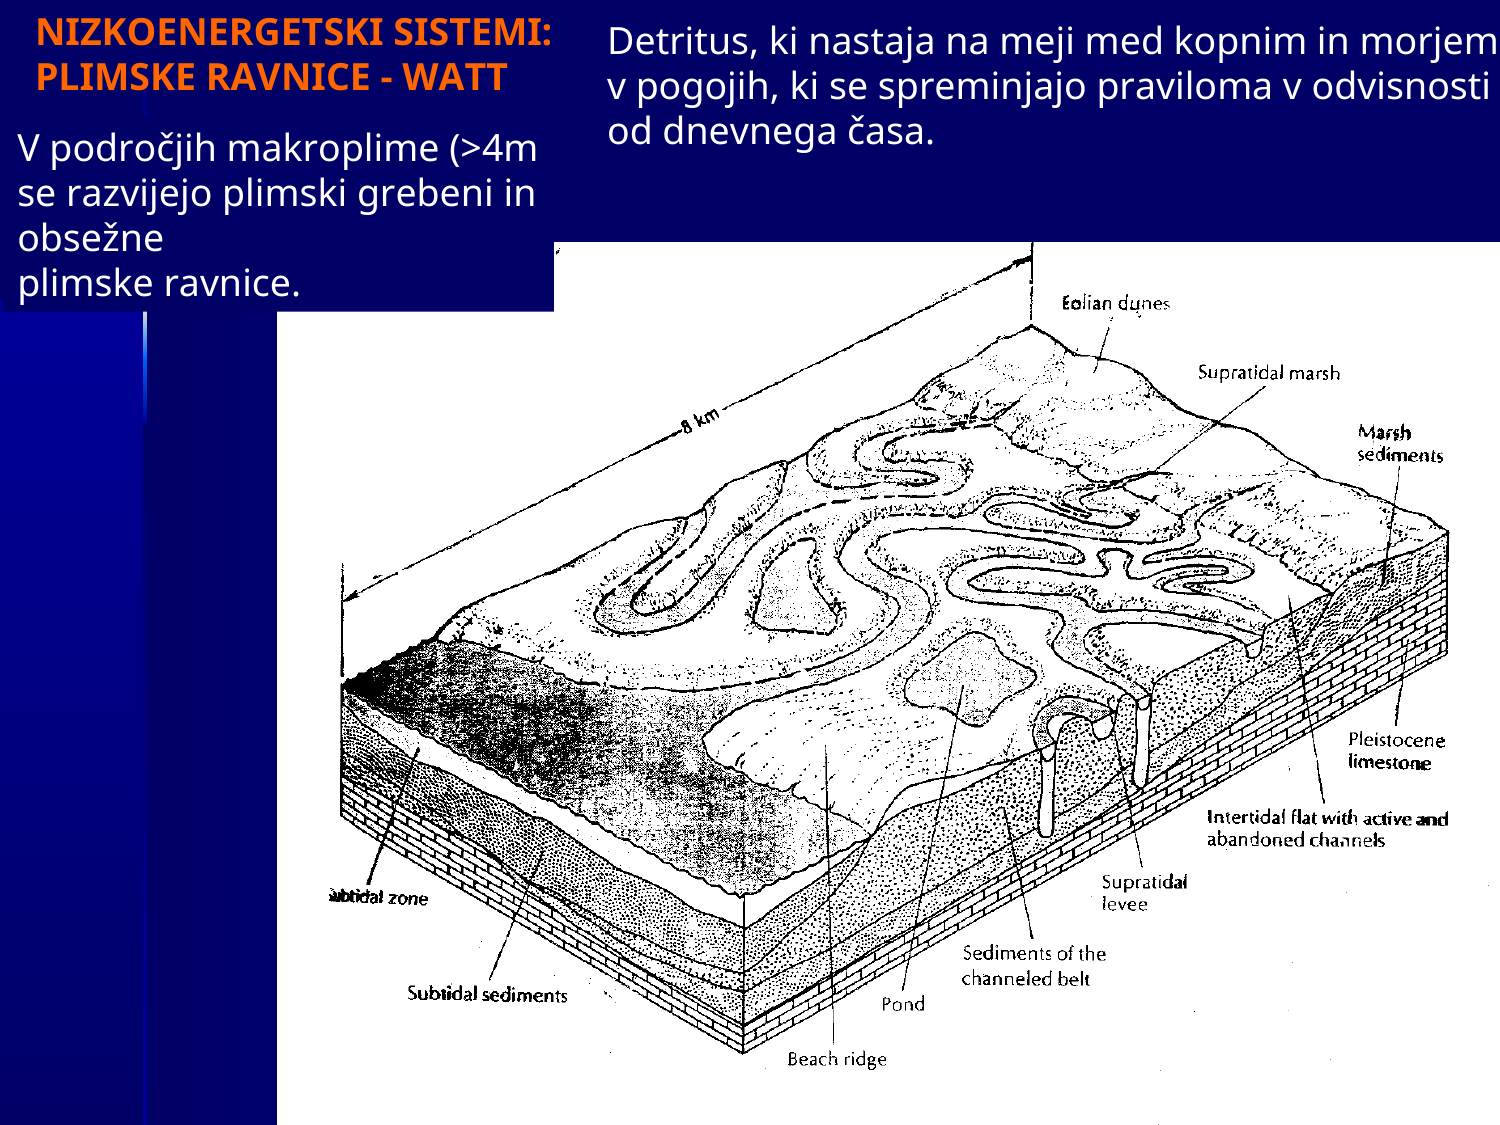

NIZKOENERGETSKI SISTEMI:
PLIMSKE RAVNICE - WATT
Detritus, ki nastaja na meji med kopnim in morjem
v pogojih, ki se spreminjajo praviloma v odvisnosti
od dnevnega časa.
V področjih makroplime (>4m
se razvijejo plimski grebeni in
obsežne
plimske ravnice.